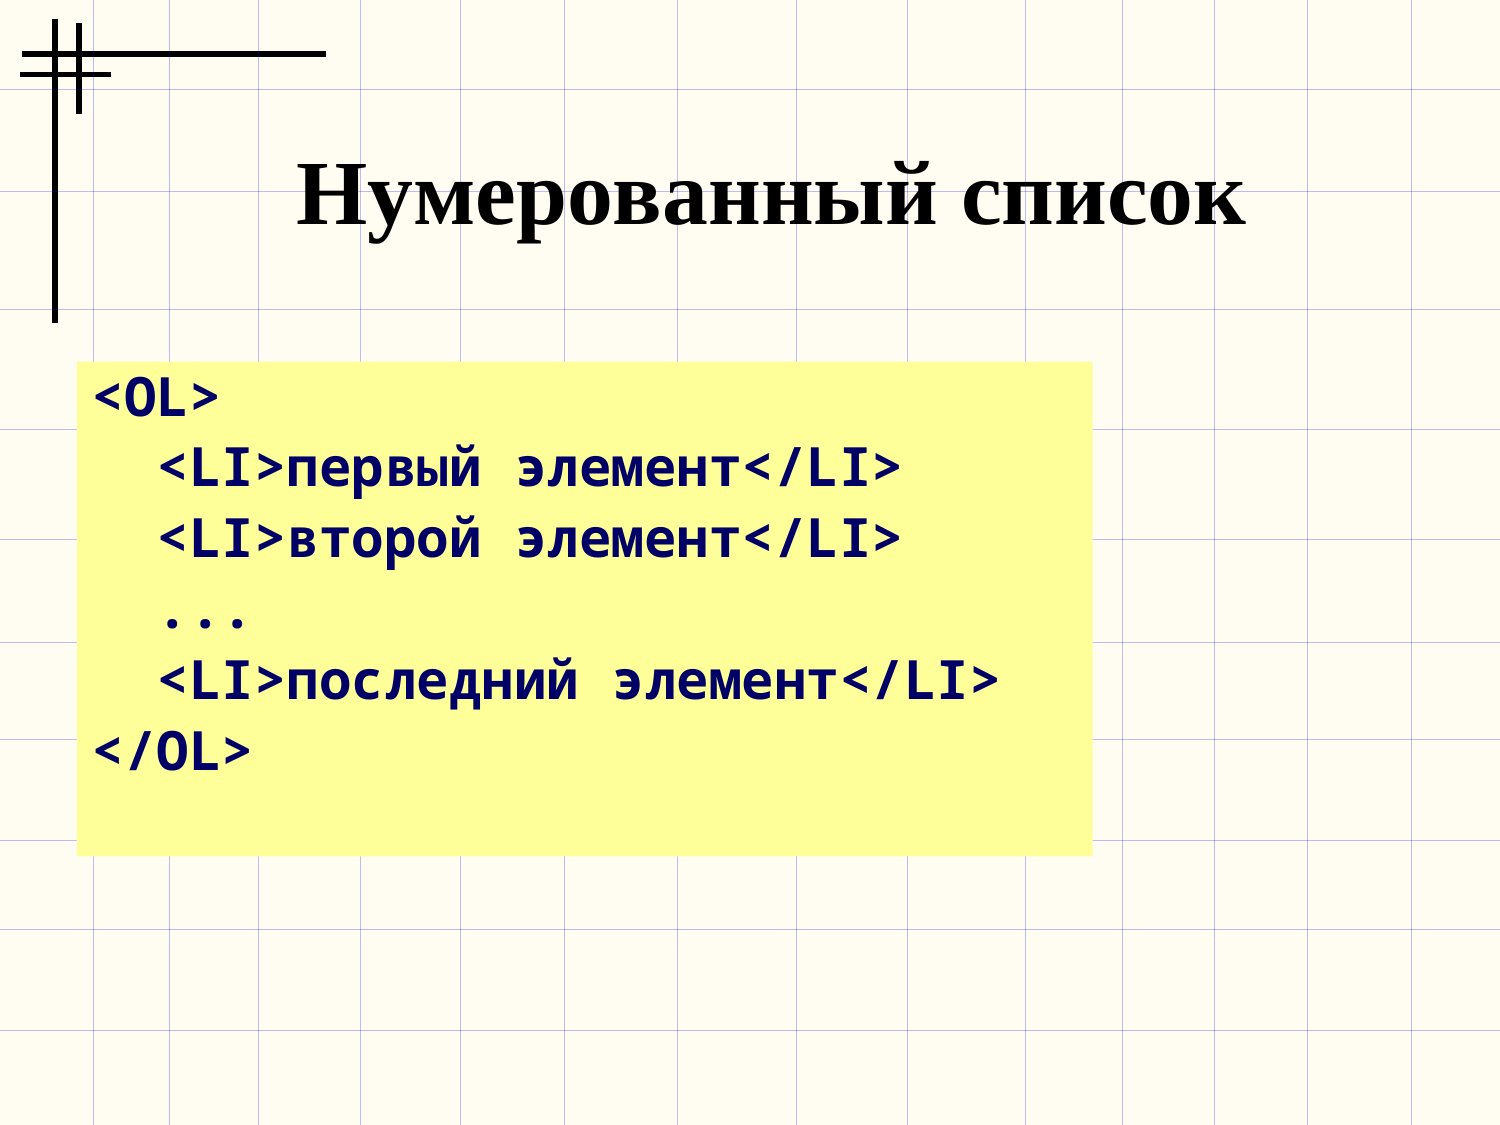

# Нумерованный список
<OL>
 <LI>первый элемент</LI>
 <LI>второй элемент</LI>
 ...
 <LI>последний элемент</LI>
</OL>